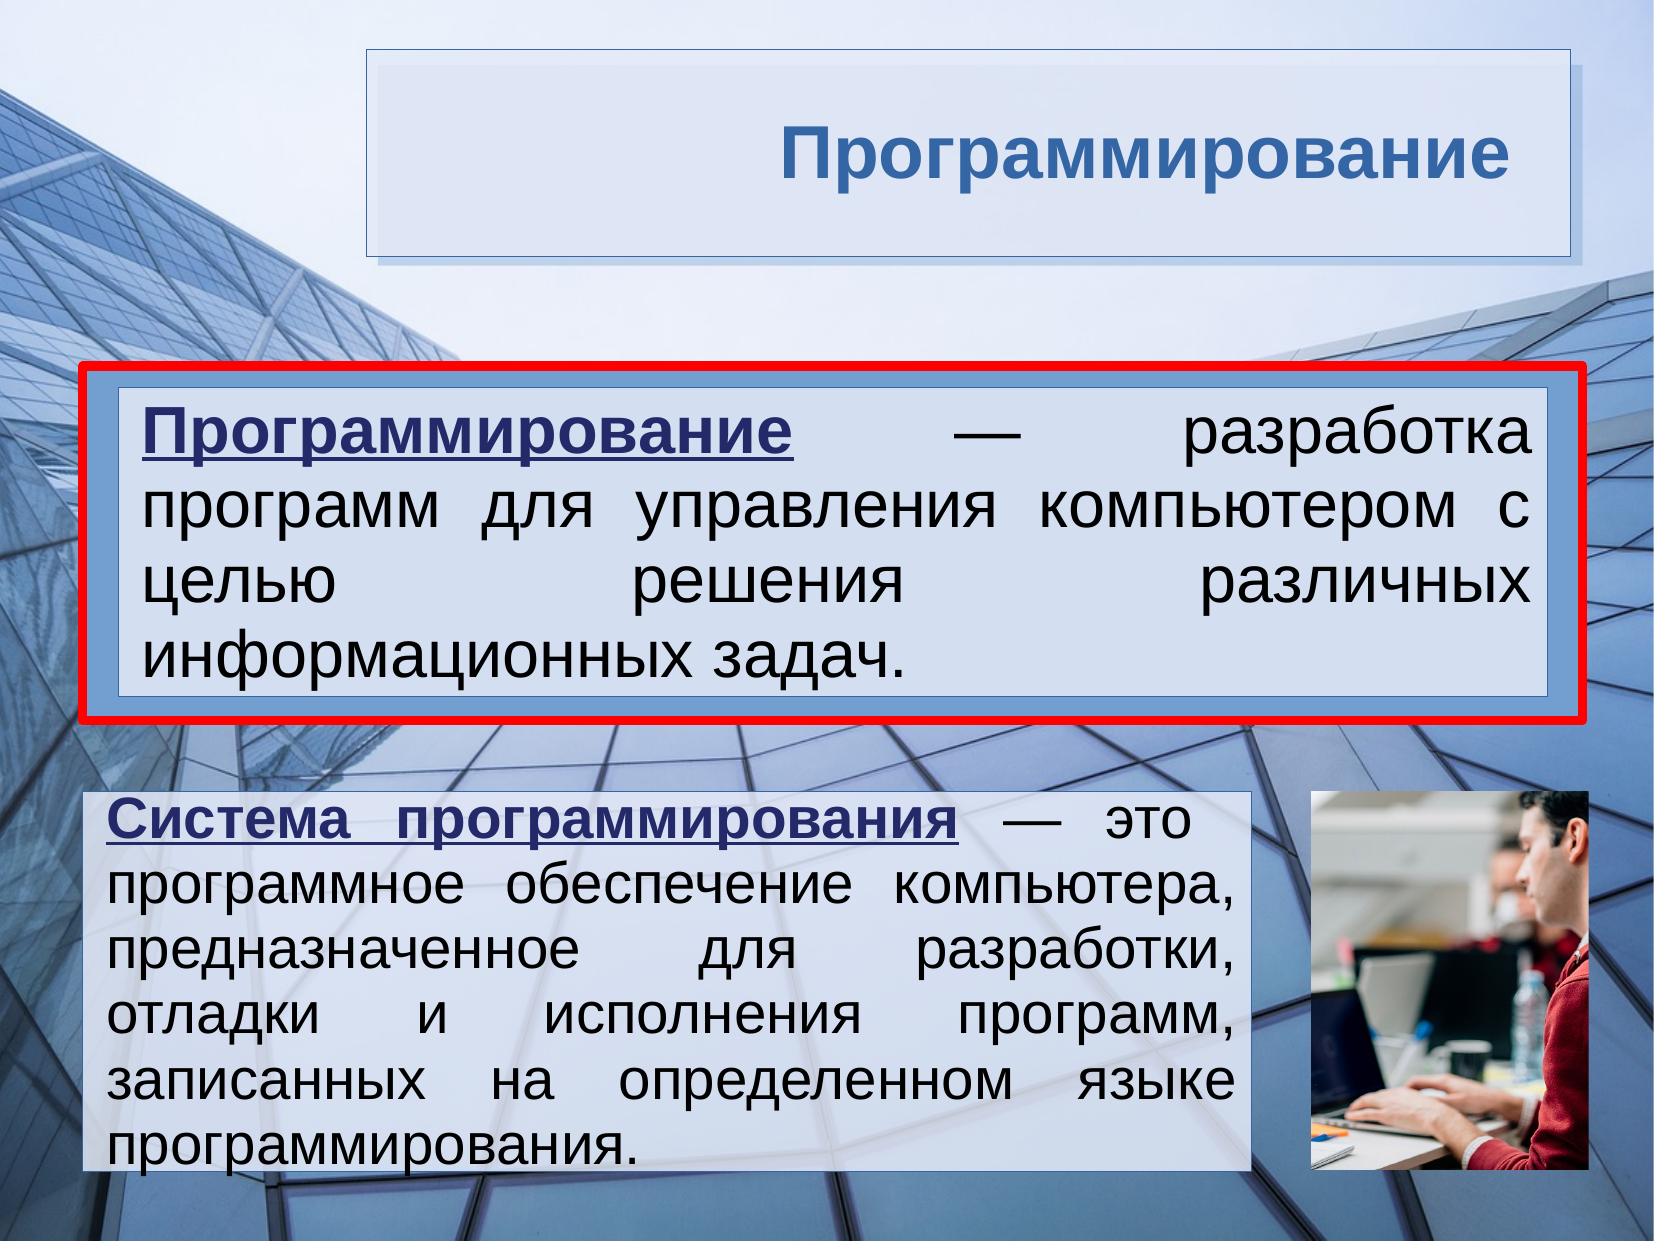

# Программирование
Программирование — разработка программ для управления компьютером с целью решения различных информационных задач.
Система программирования — это программное обеспечение компьютера, предназначенное для разработки, отладки и исполнения программ, записанных на определенном языке программирования.